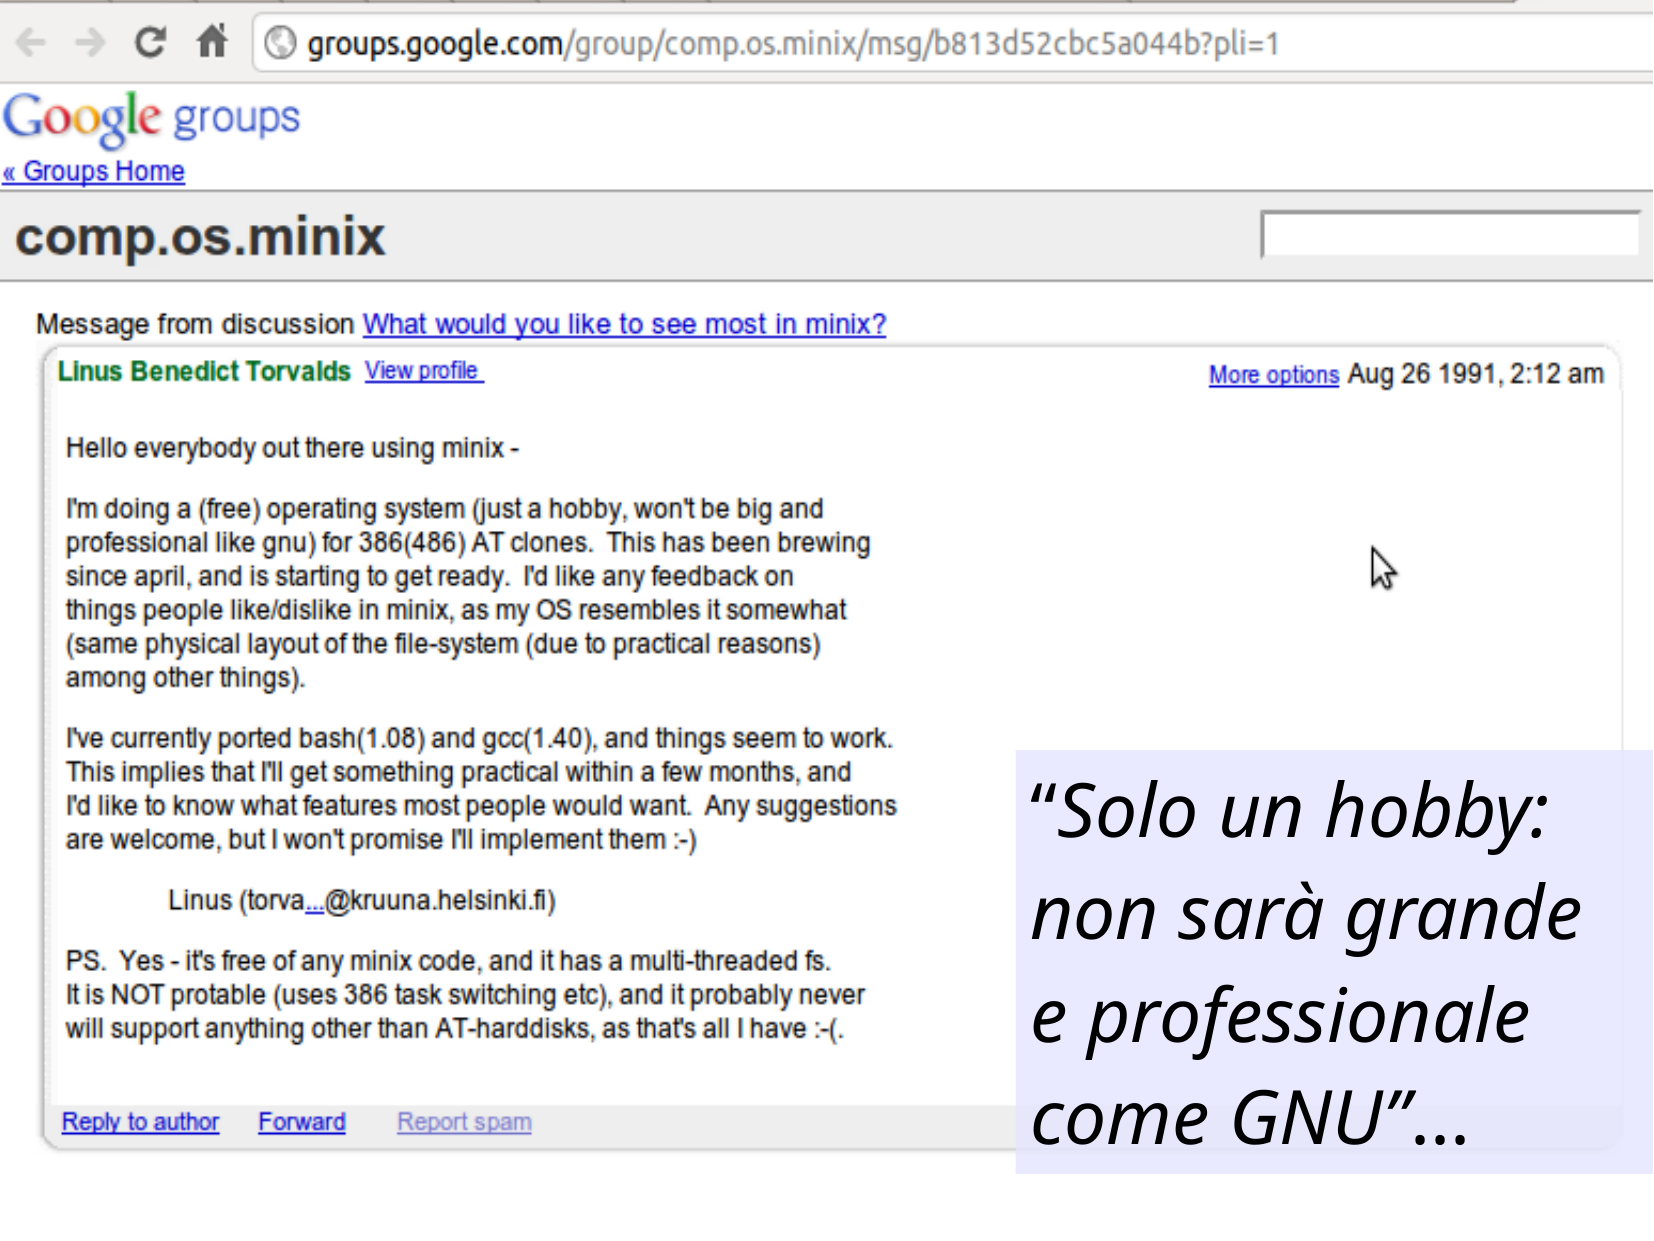

“Solo un hobby: non sarà grande e professionale come GNU”...